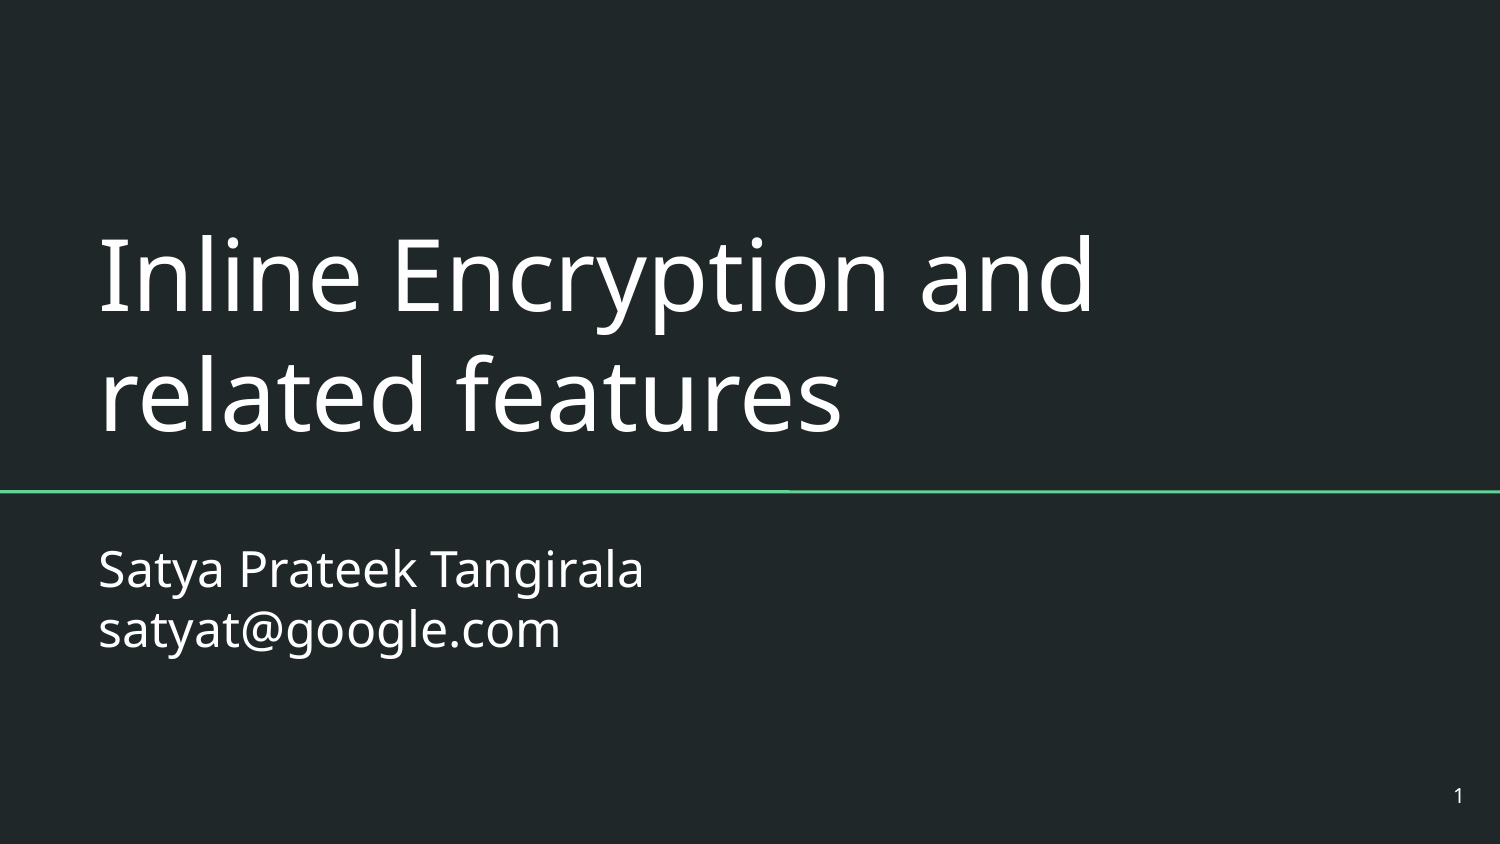

# Inline Encryption and related features
Satya Prateek Tangirala
satyat@google.com